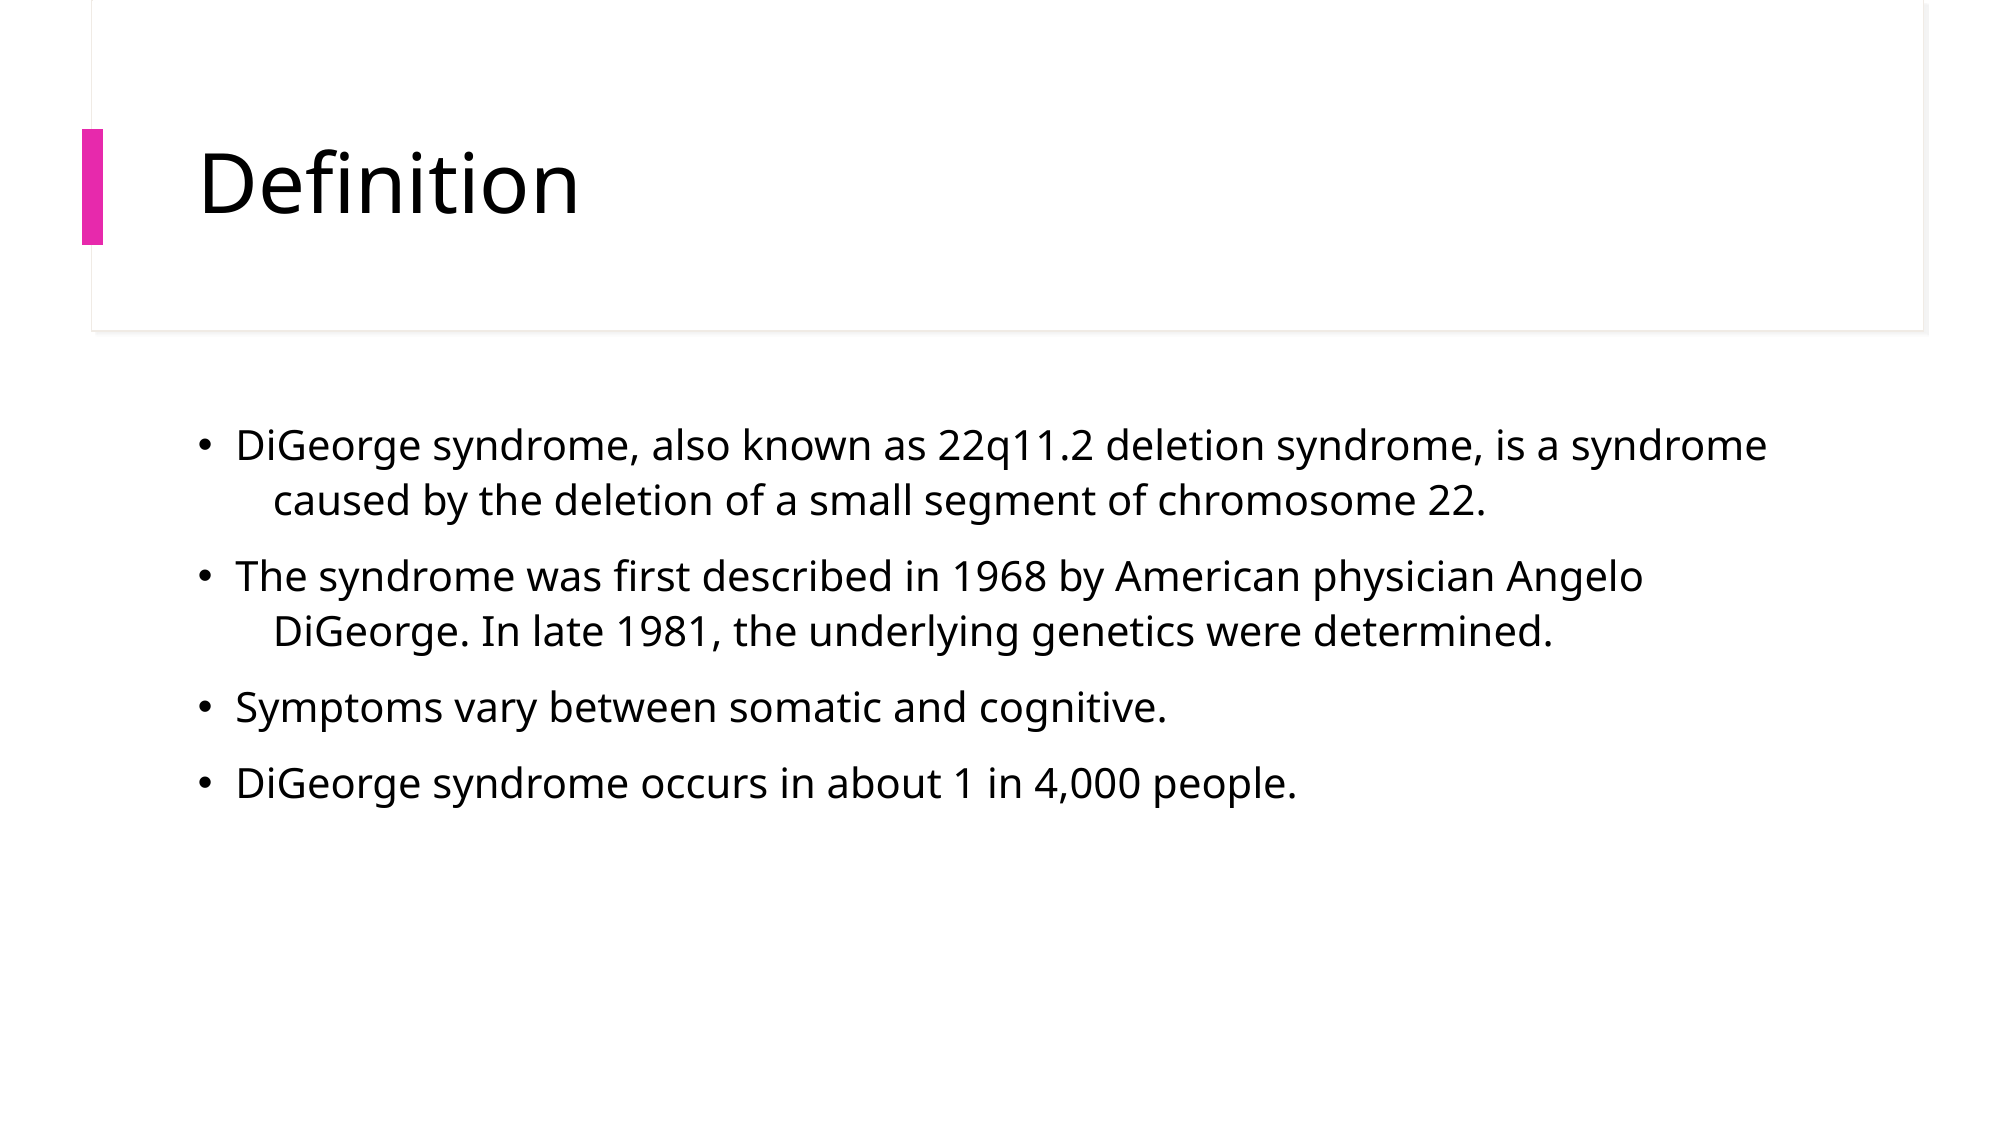

# Definition
DiGeorge syndrome, also known as 22q11.2 deletion syndrome, is a syndrome caused by the deletion of a small segment of chromosome 22.
The syndrome was first described in 1968 by American physician Angelo DiGeorge. In late 1981, the underlying genetics were determined.
Symptoms vary between somatic and cognitive.
DiGeorge syndrome occurs in about 1 in 4,000 people.